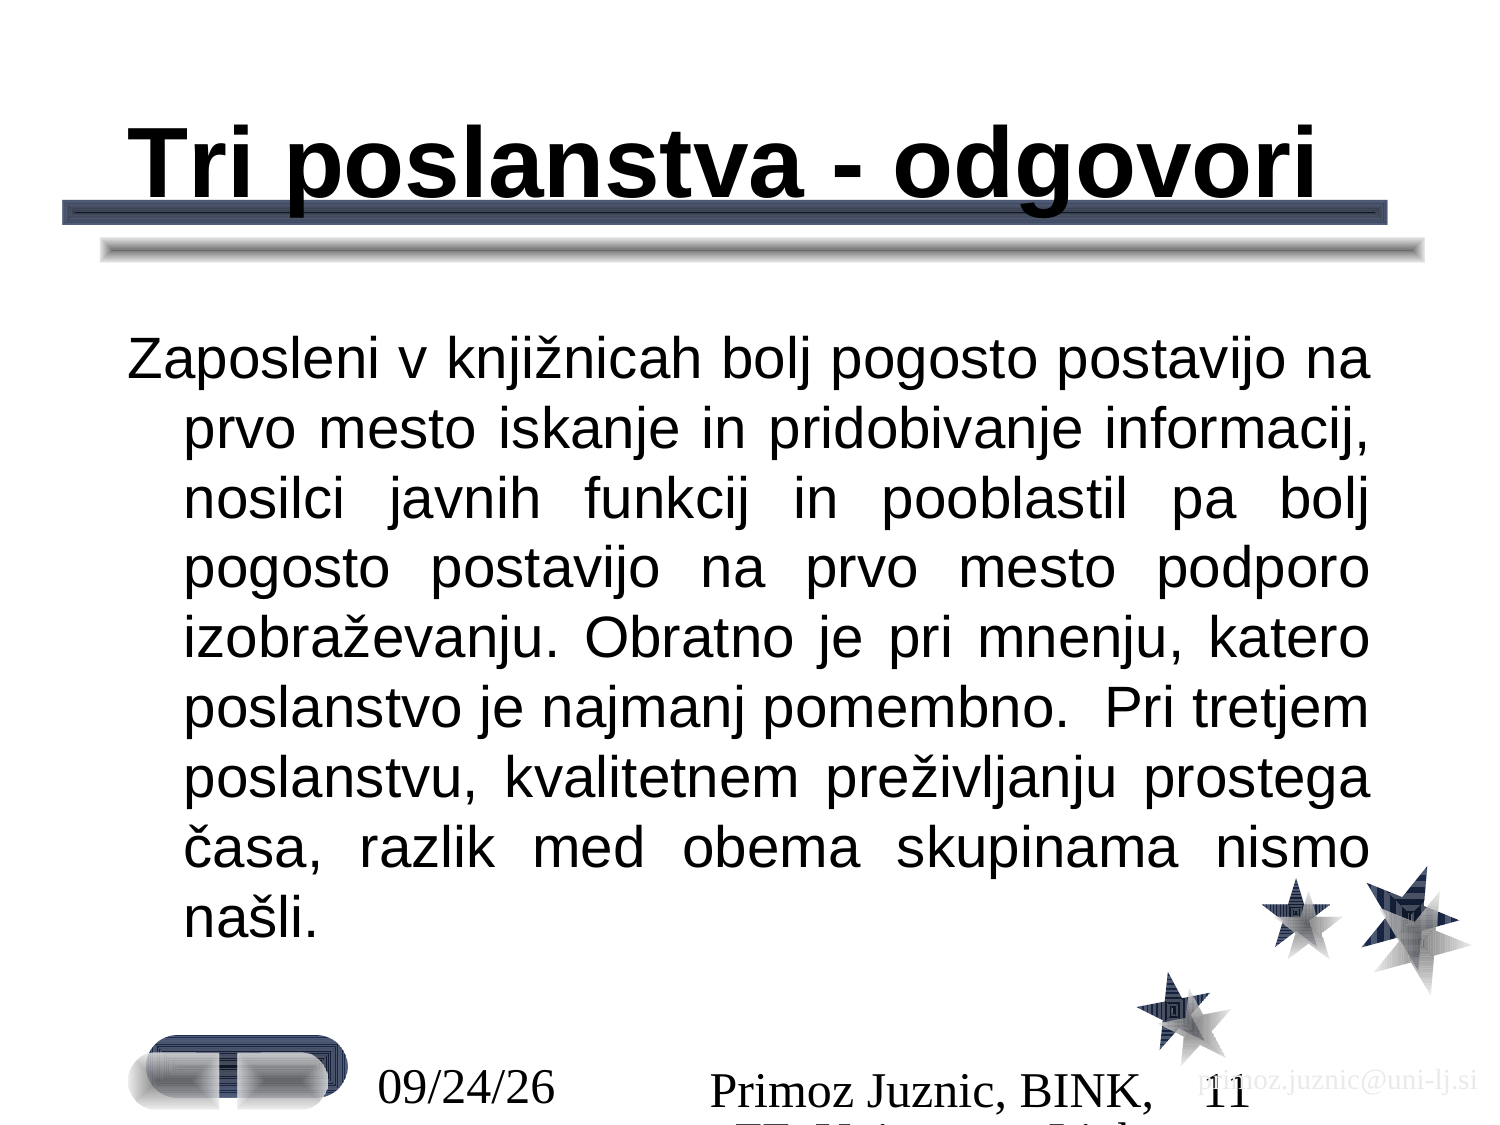

# Tri poslanstva - odgovori
Zaposleni v knjižnicah bolj pogosto postavijo na prvo mesto iskanje in pridobivanje informacij, nosilci javnih funkcij in pooblastil pa bolj pogosto postavijo na prvo mesto podporo izobraževanju. Obratno je pri mnenju, katero poslanstvo je najmanj pomembno. Pri tretjem poslanstvu, kvalitetnem preživljanju prostega časa, razlik med obema skupinama nismo našli.
Primoz Juznic, BINK, FF, Univerza v Ljubljani
11